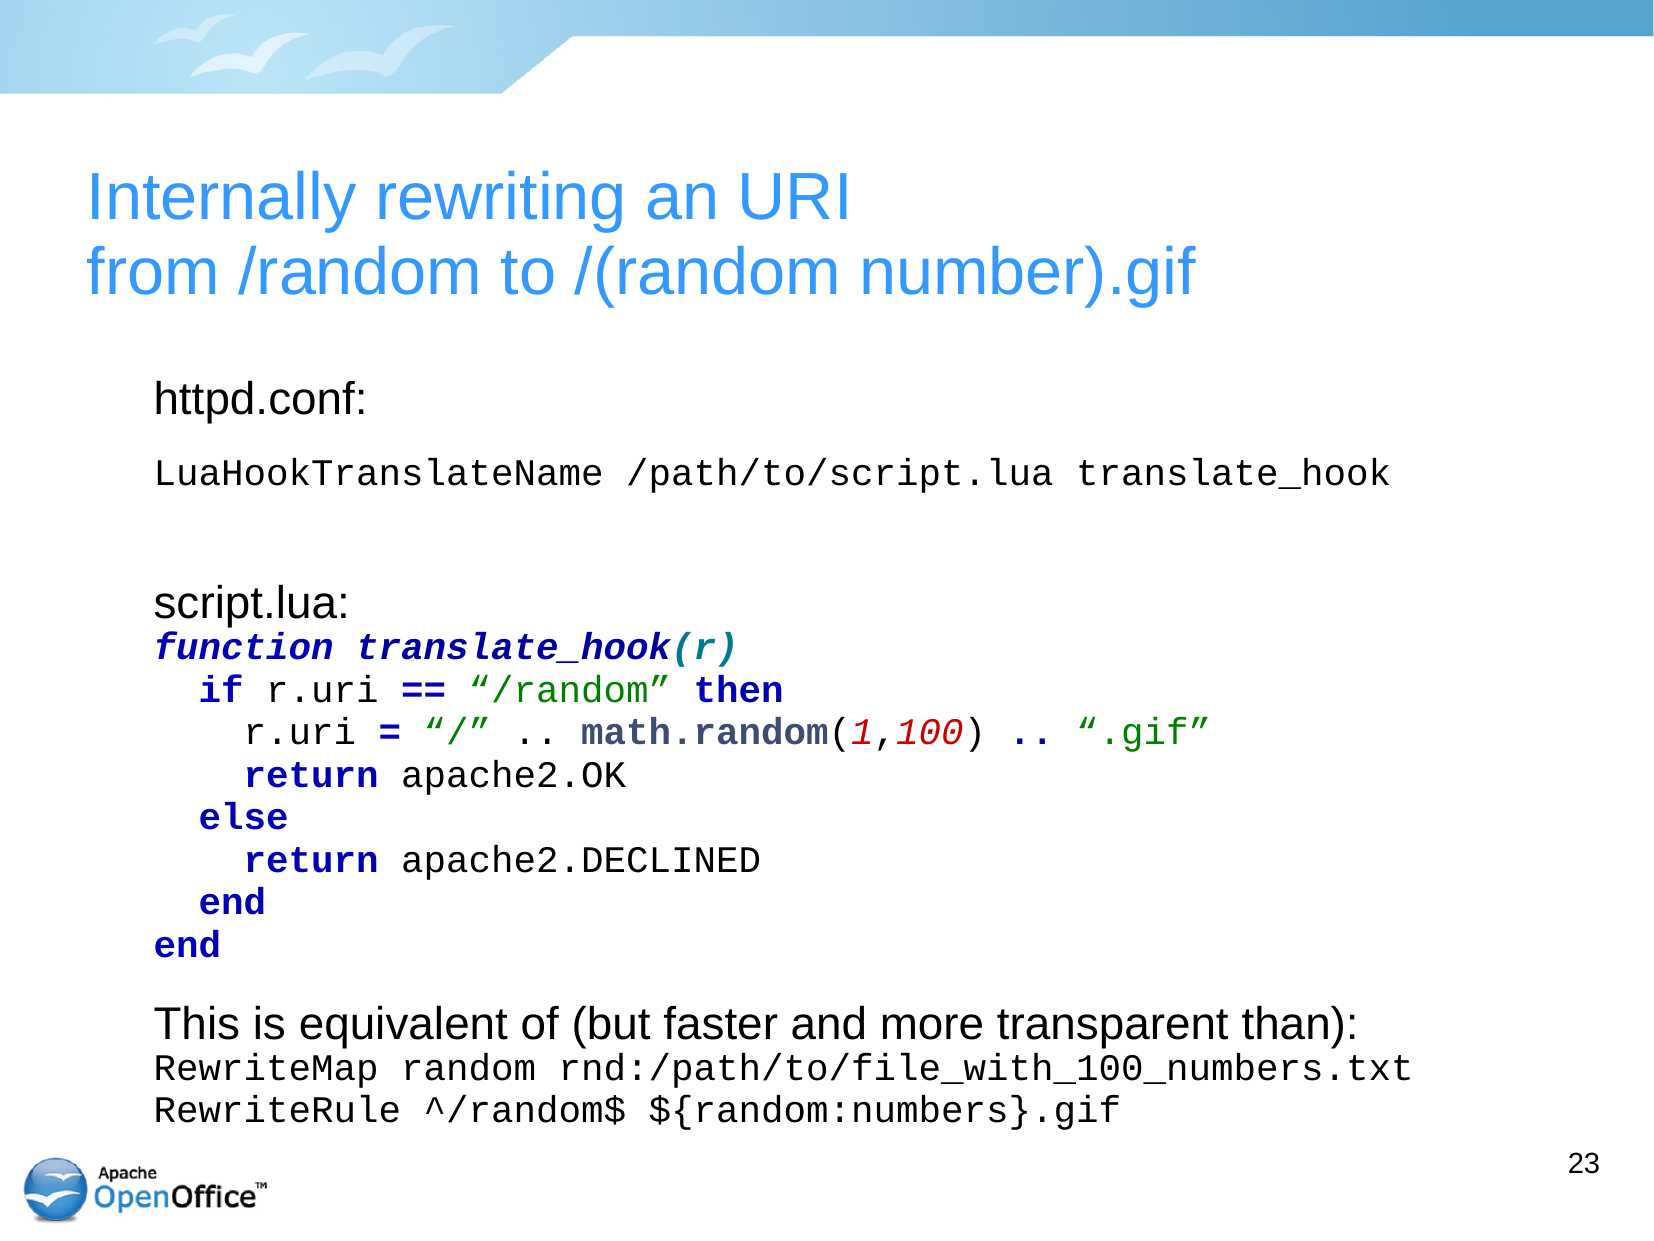

# Internally rewriting an URI from /random to /(random number).gif
httpd.conf:
LuaHookTranslateName /path/to/script.lua translate_hook
script.lua:
function translate_hook(r)
 if r.uri == “/random” then
 r.uri = “/” .. math.random(1,100) .. “.gif”
 return apache2.OK
 else
 return apache2.DECLINED
 end
end
This is equivalent of (but faster and more transparent than):
RewriteMap random rnd:/path/to/file_with_100_numbers.txt
RewriteRule ^/random$ ${random:numbers}.gif
23